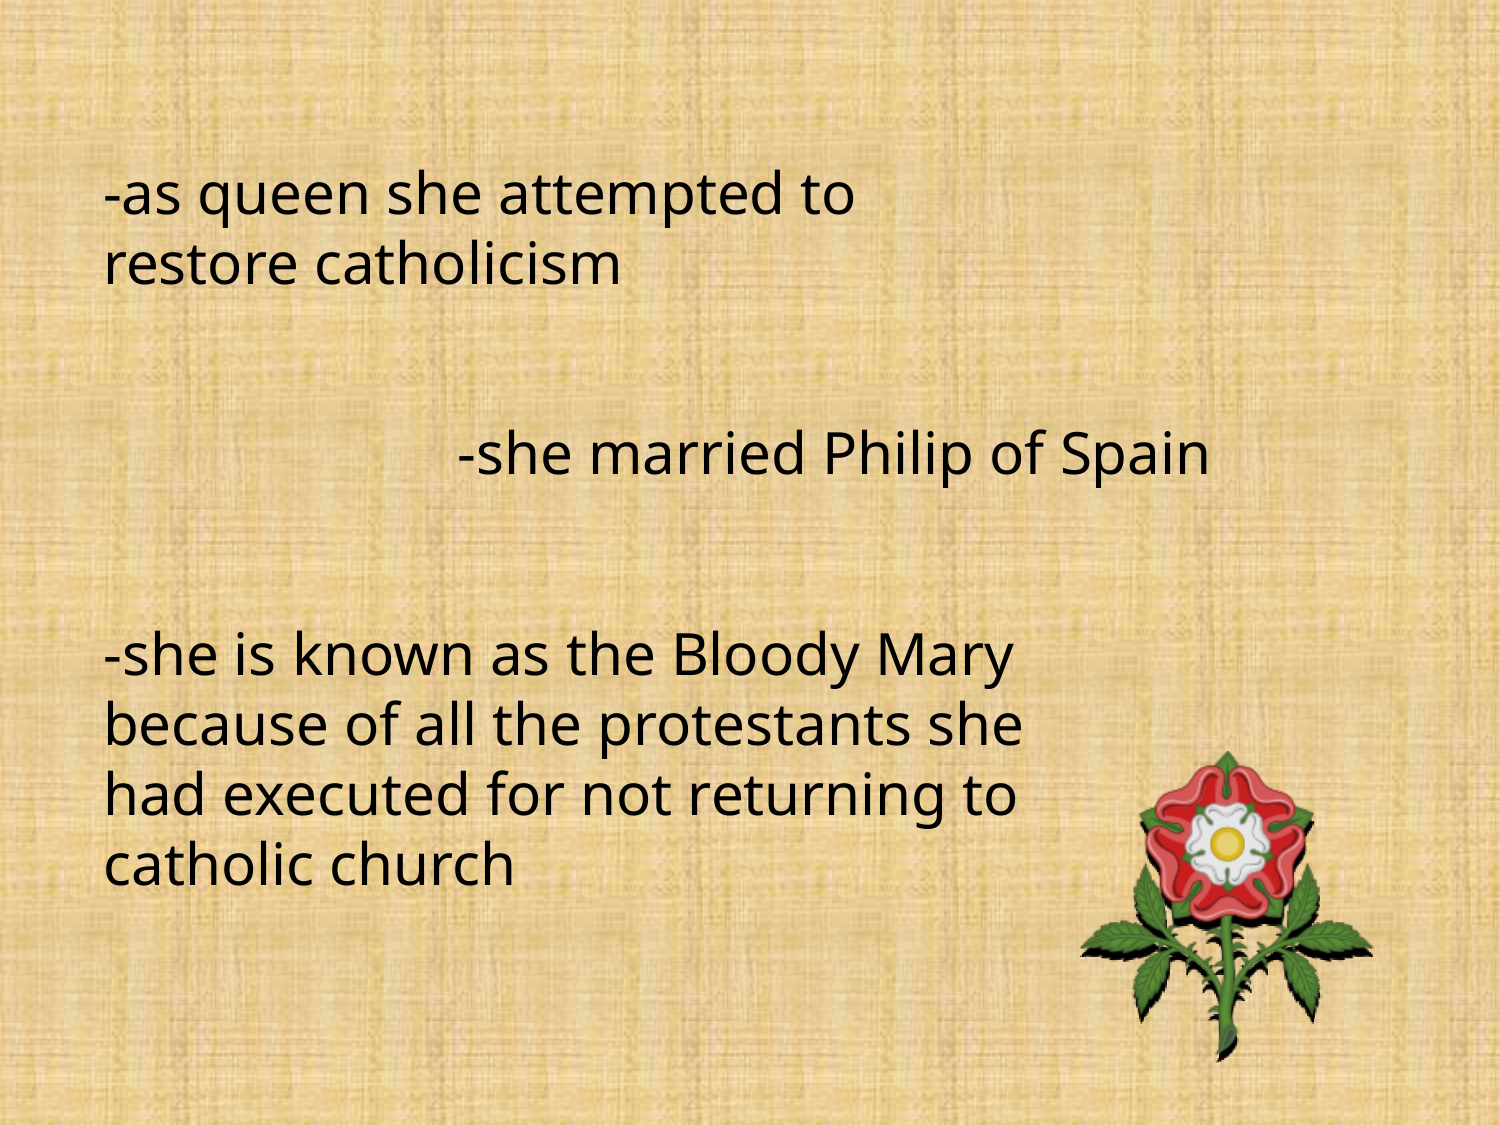

-as queen she attempted to restore catholicism
-she married Philip of Spain
-she is known as the Bloody Mary because of all the protestants she had executed for not returning to catholic church